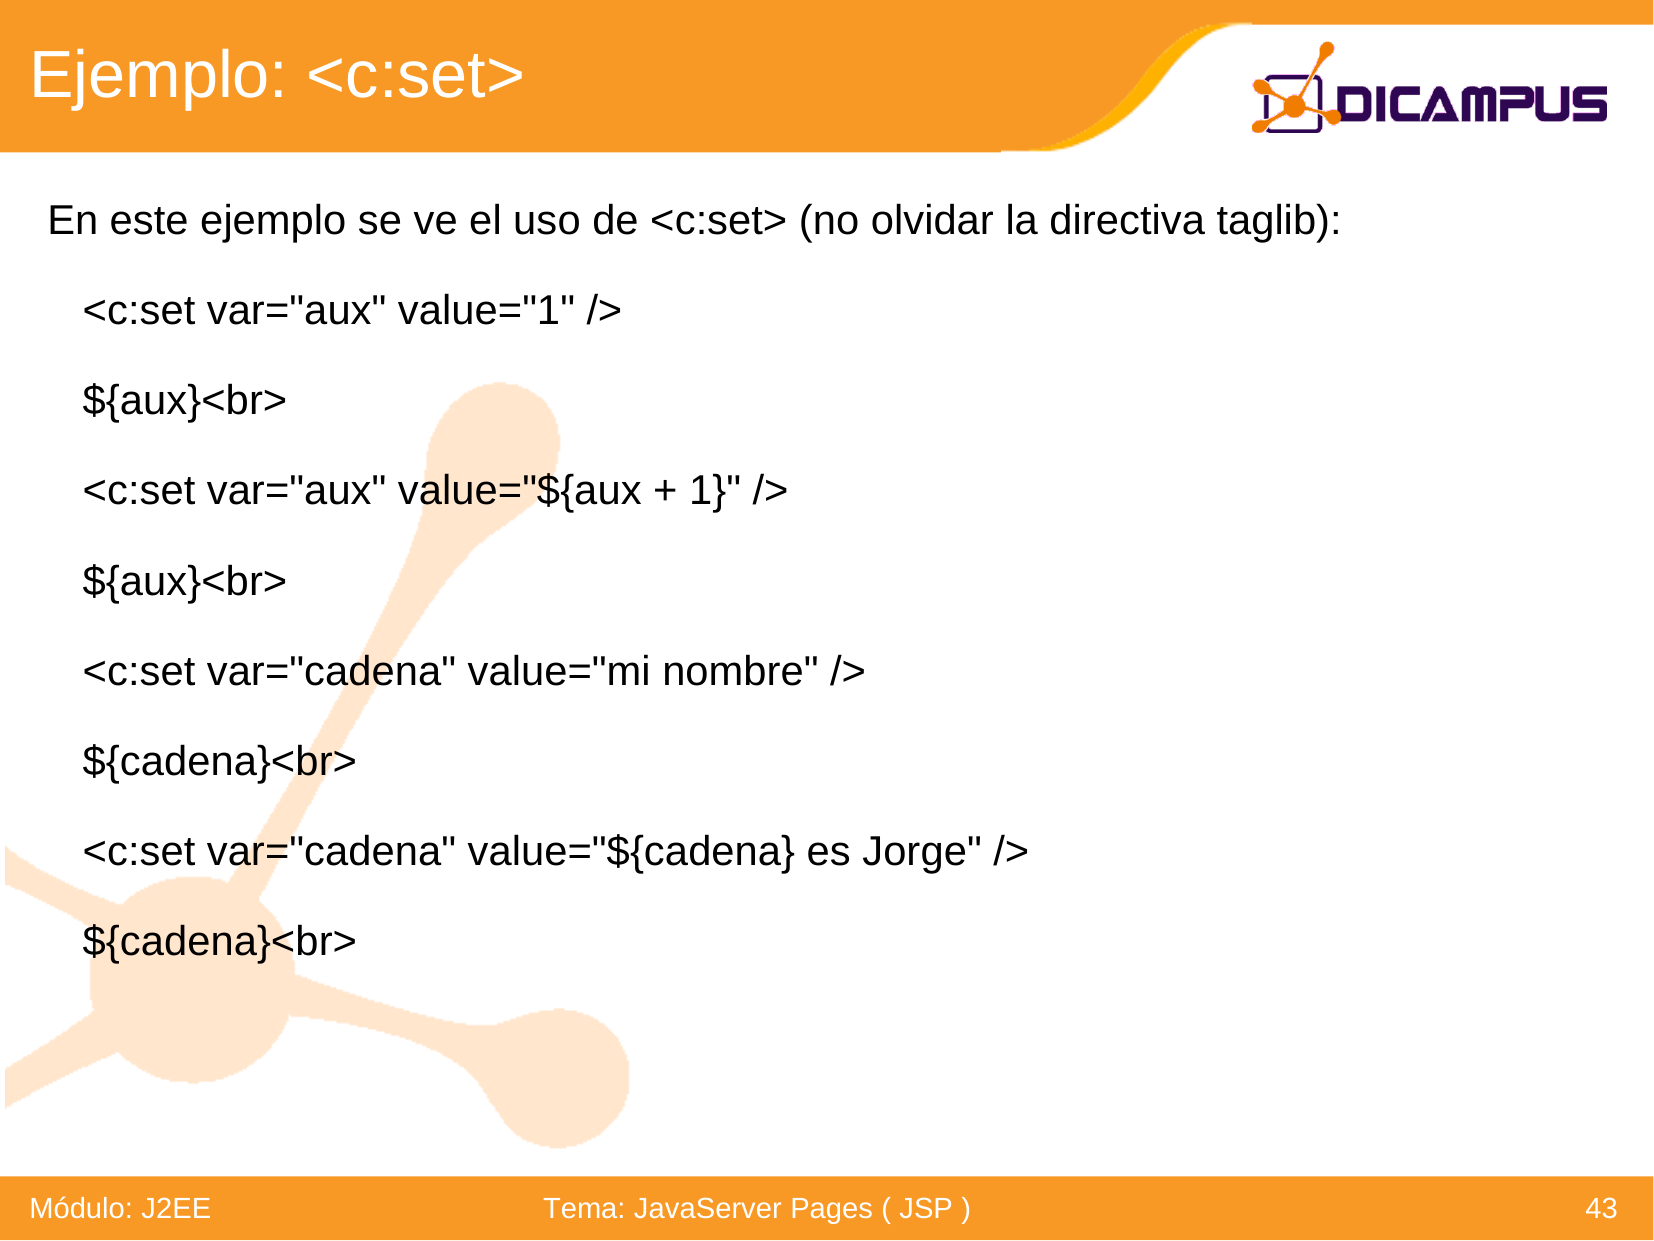

Ejemplo: <c:set>
En este ejemplo se ve el uso de <c:set> (no olvidar la directiva taglib):
<c:set var="aux" value="1" />
${aux}<br>
<c:set var="aux" value="${aux + 1}" />
${aux}<br>
<c:set var="cadena" value="mi nombre" />
${cadena}<br>
<c:set var="cadena" value="${cadena} es Jorge" />
${cadena}<br>
Módulo: J2EE
Tema: JavaServer Pages ( JSP )